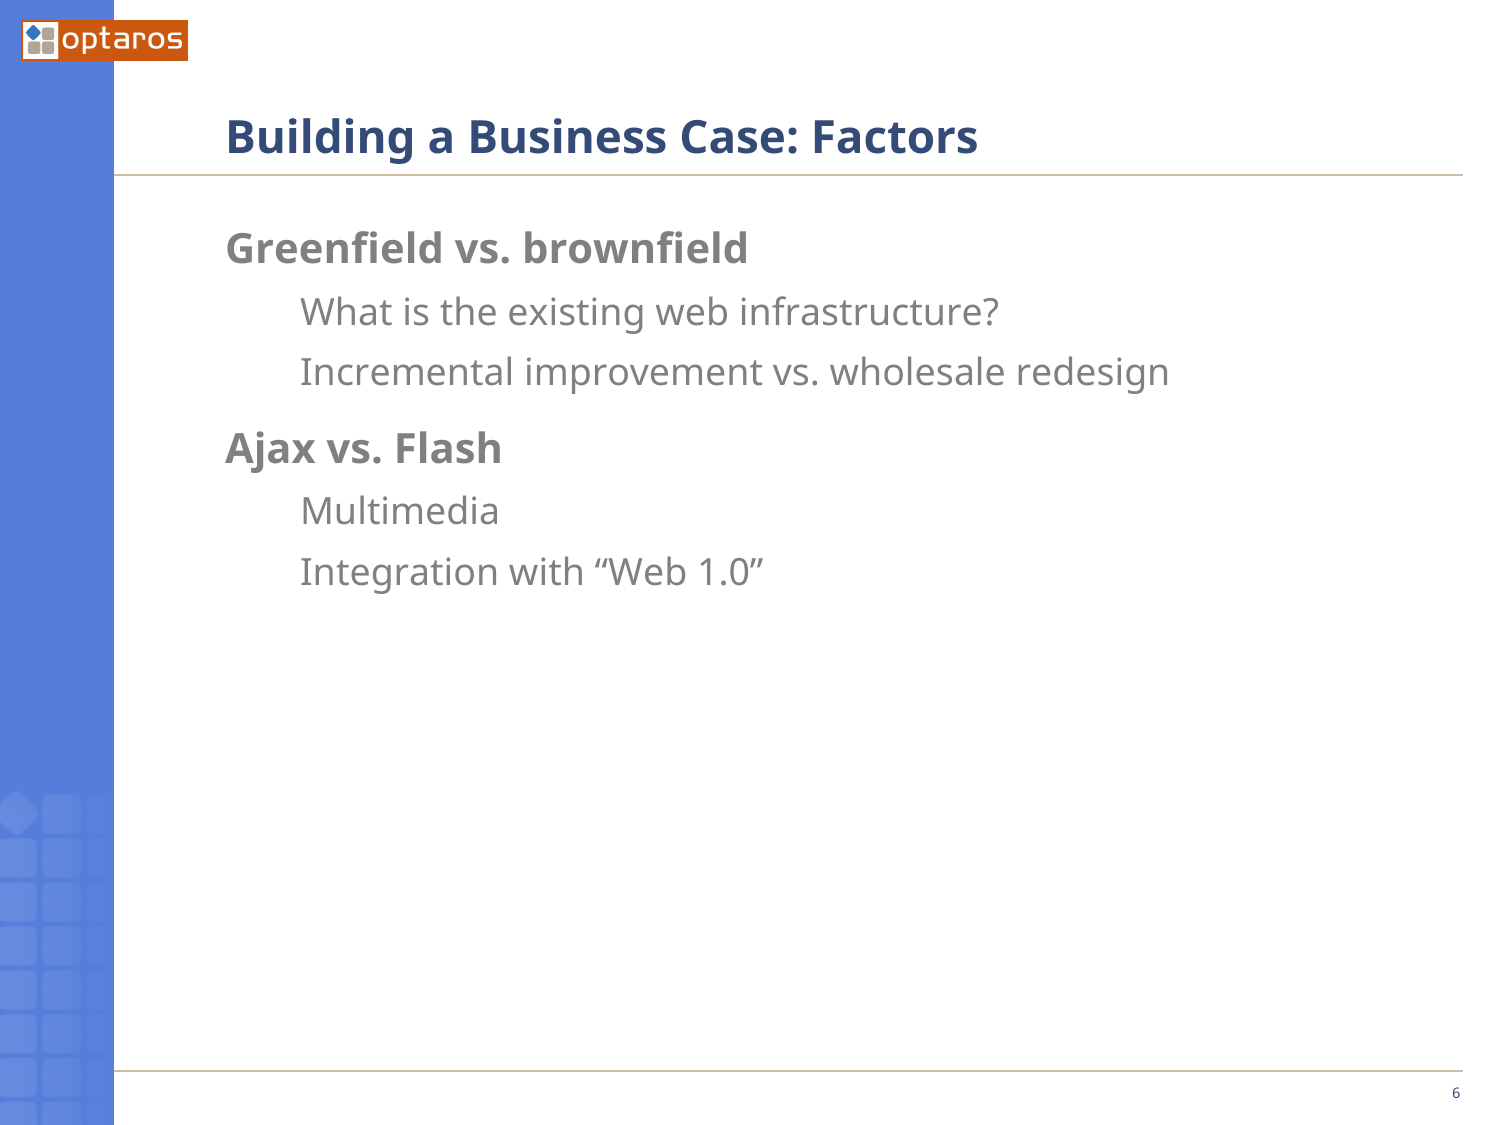

# Building a Business Case: Factors
Greenfield vs. brownfield
What is the existing web infrastructure?
Incremental improvement vs. wholesale redesign
Ajax vs. Flash
Multimedia
Integration with “Web 1.0”